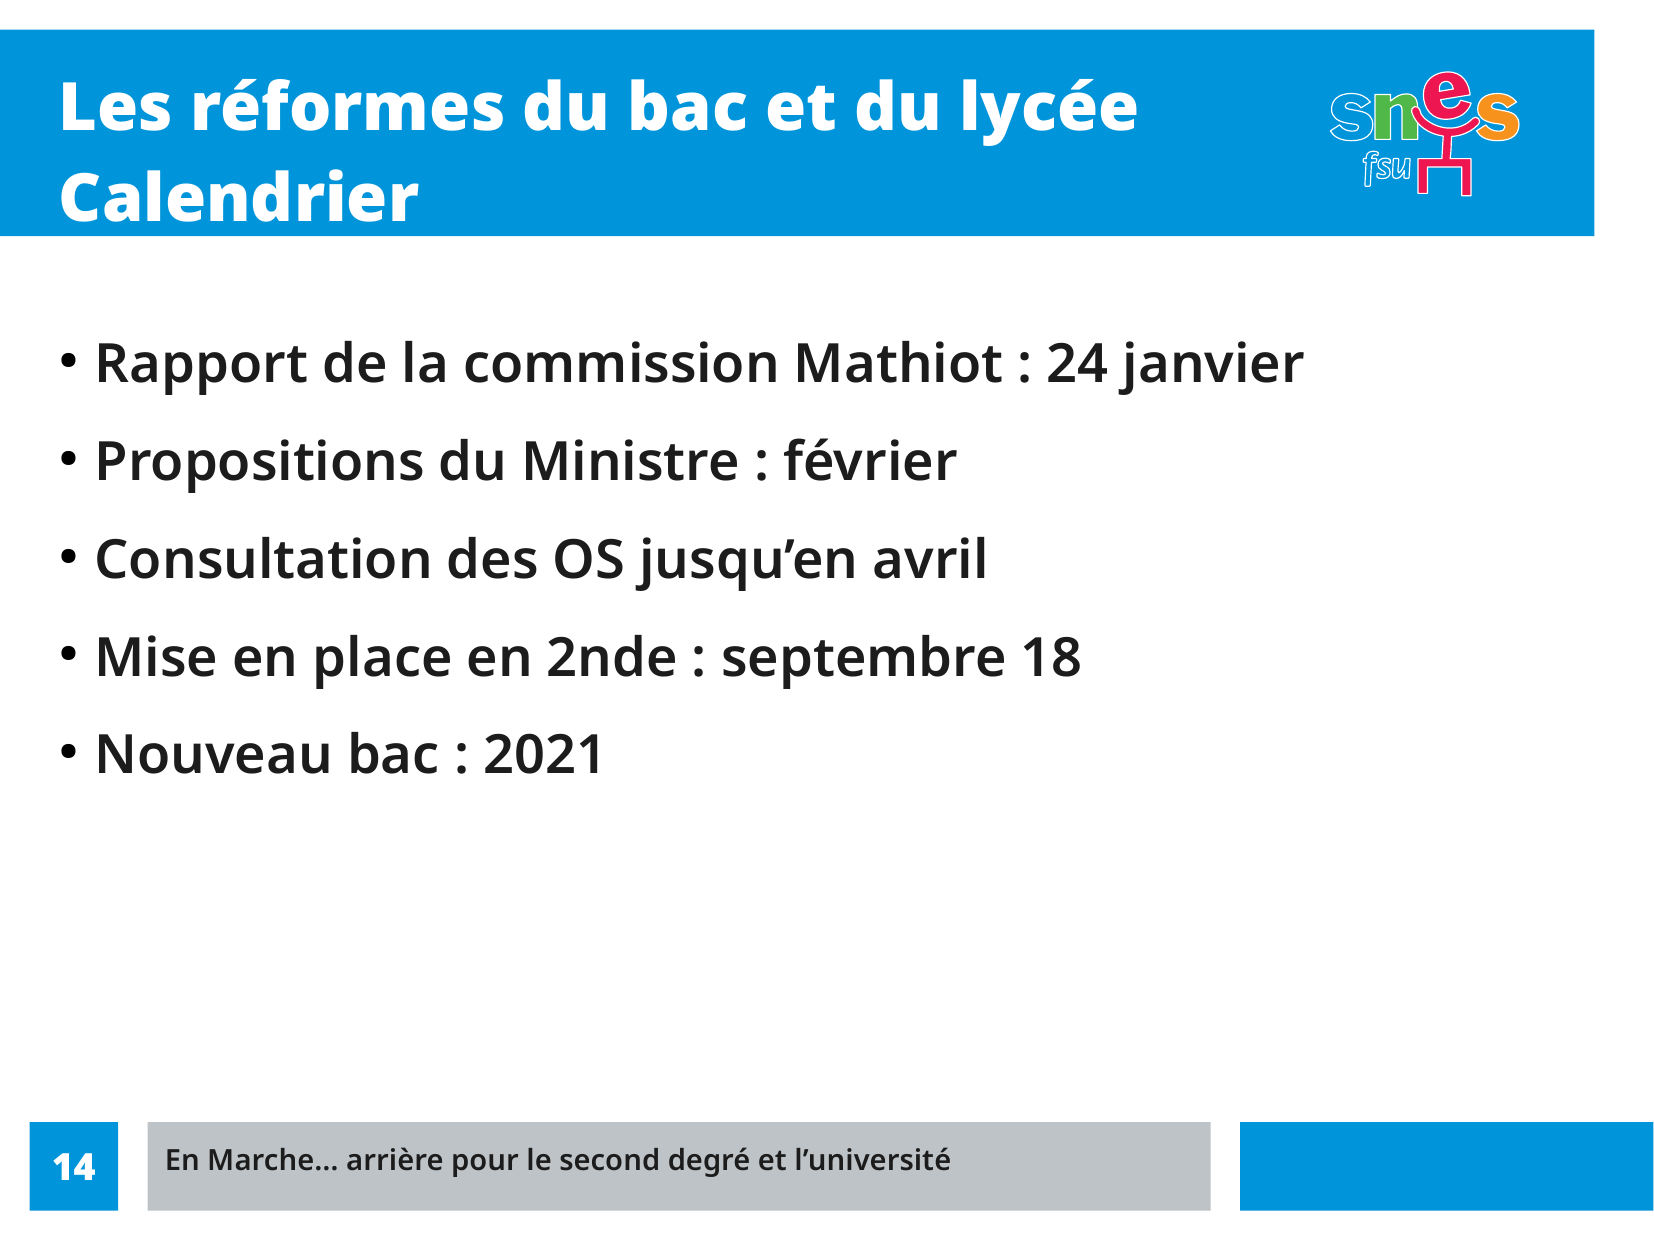

# Les réformes du bac et du lycée Calendrier
Rapport de la commission Mathiot : 24 janvier
Propositions du Ministre : février
Consultation des OS jusqu’en avril
Mise en place en 2nde : septembre 18
Nouveau bac : 2021
14
En Marche… arrière pour le second degré et l’université